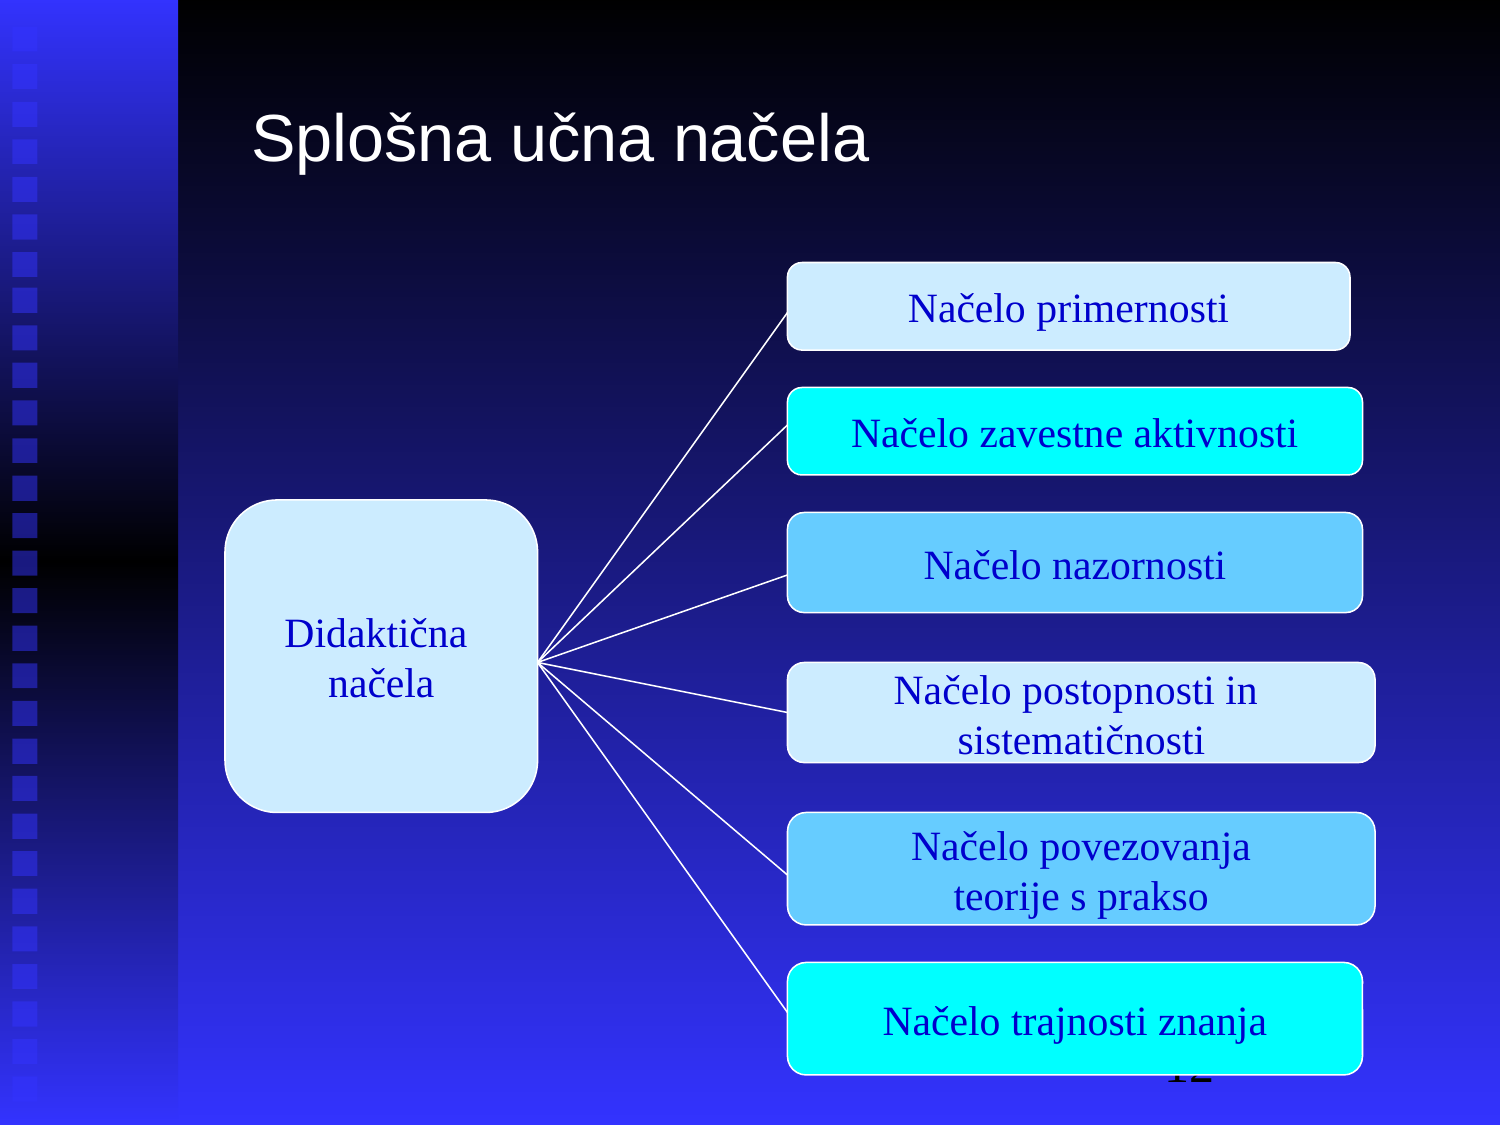

# Splošna učna načela
Načelo primernosti
Načelo zavestne aktivnosti
Didaktična
načela
Načelo nazornosti
Načelo postopnosti in
sistematičnosti
Načelo povezovanja
teorije s prakso
Načelo trajnosti znanja
12